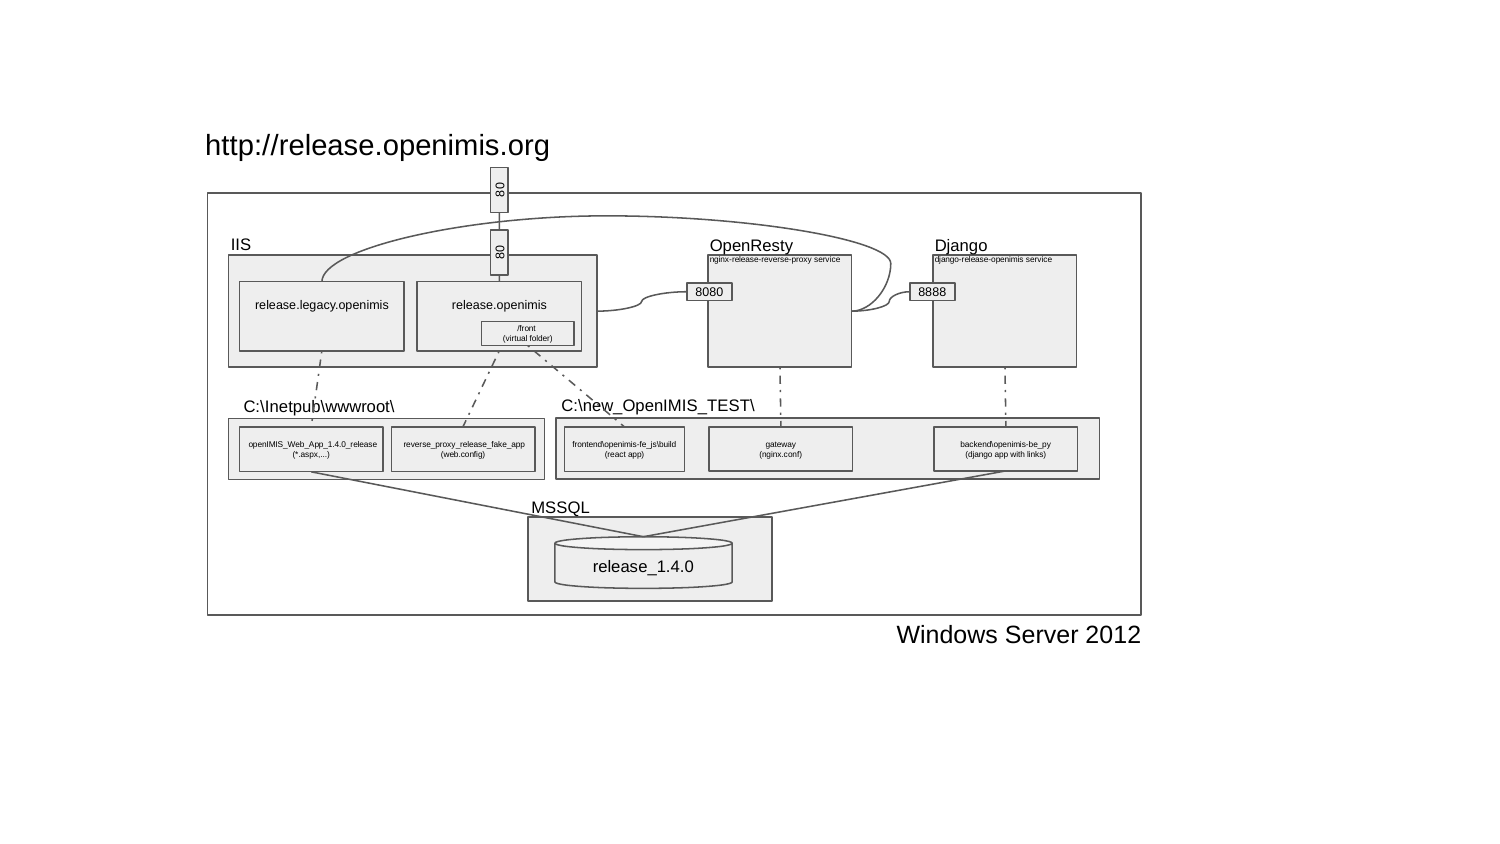

http://release.openimis.org
80
IIS
OpenResty
nginx-release-reverse-proxy service
Django
django-release-openimis service
80
release.legacy.openimis
release.openimis
8080
8888
/front
(virtual folder)
C:\new_OpenIMIS_TEST\
C:\Inetpub\wwwroot\
 openIMIS_Web_App_1.4.0_release
(*.aspx,...)
 reverse_proxy_release_fake_app
(web.config)
frontend\openimis-fe_js\build
(react app)
gateway
(nginx.conf)
backend\openimis-be_py
(django app with links)
MSSQL
release_1.4.0
Windows Server 2012